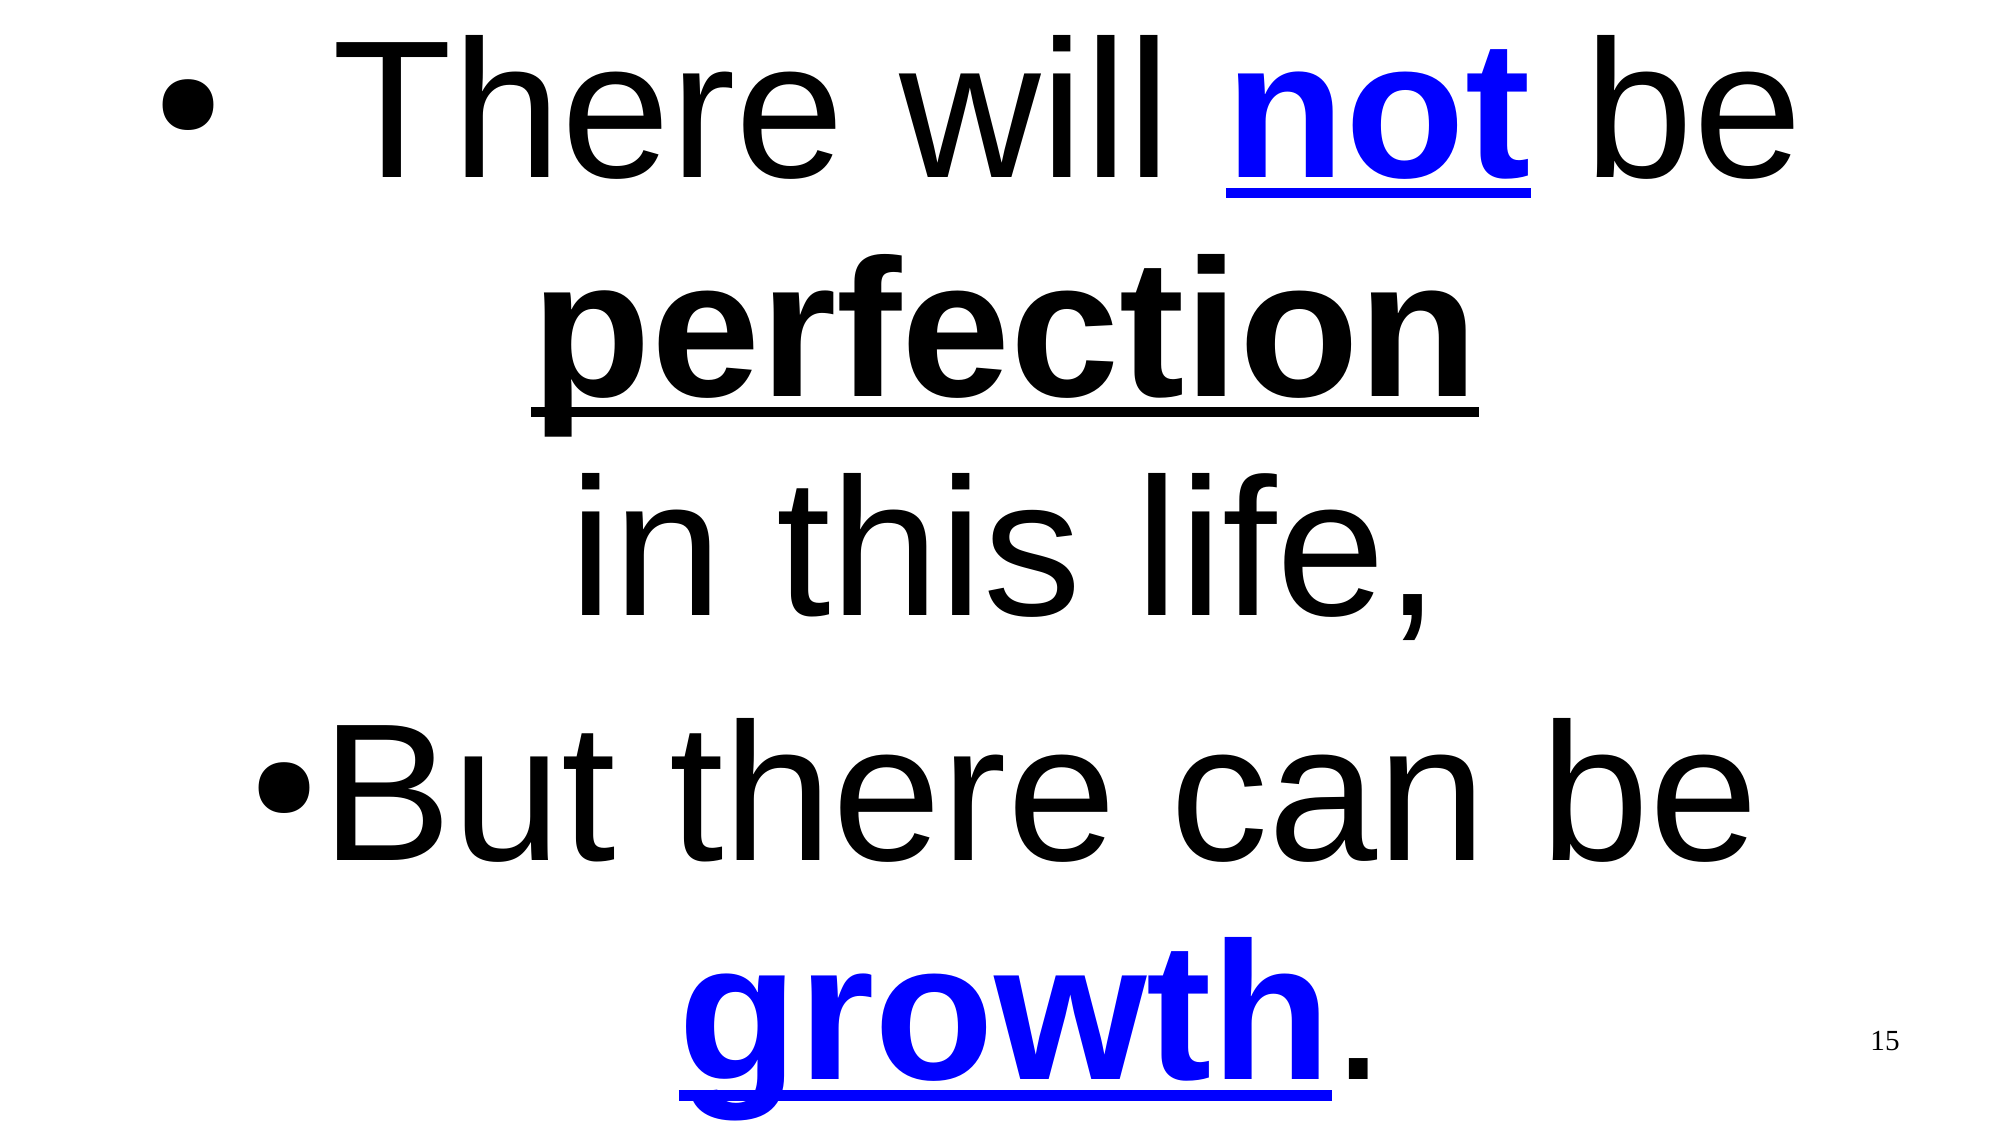

# There will not be perfection in this life,
But there can be
growth.
15